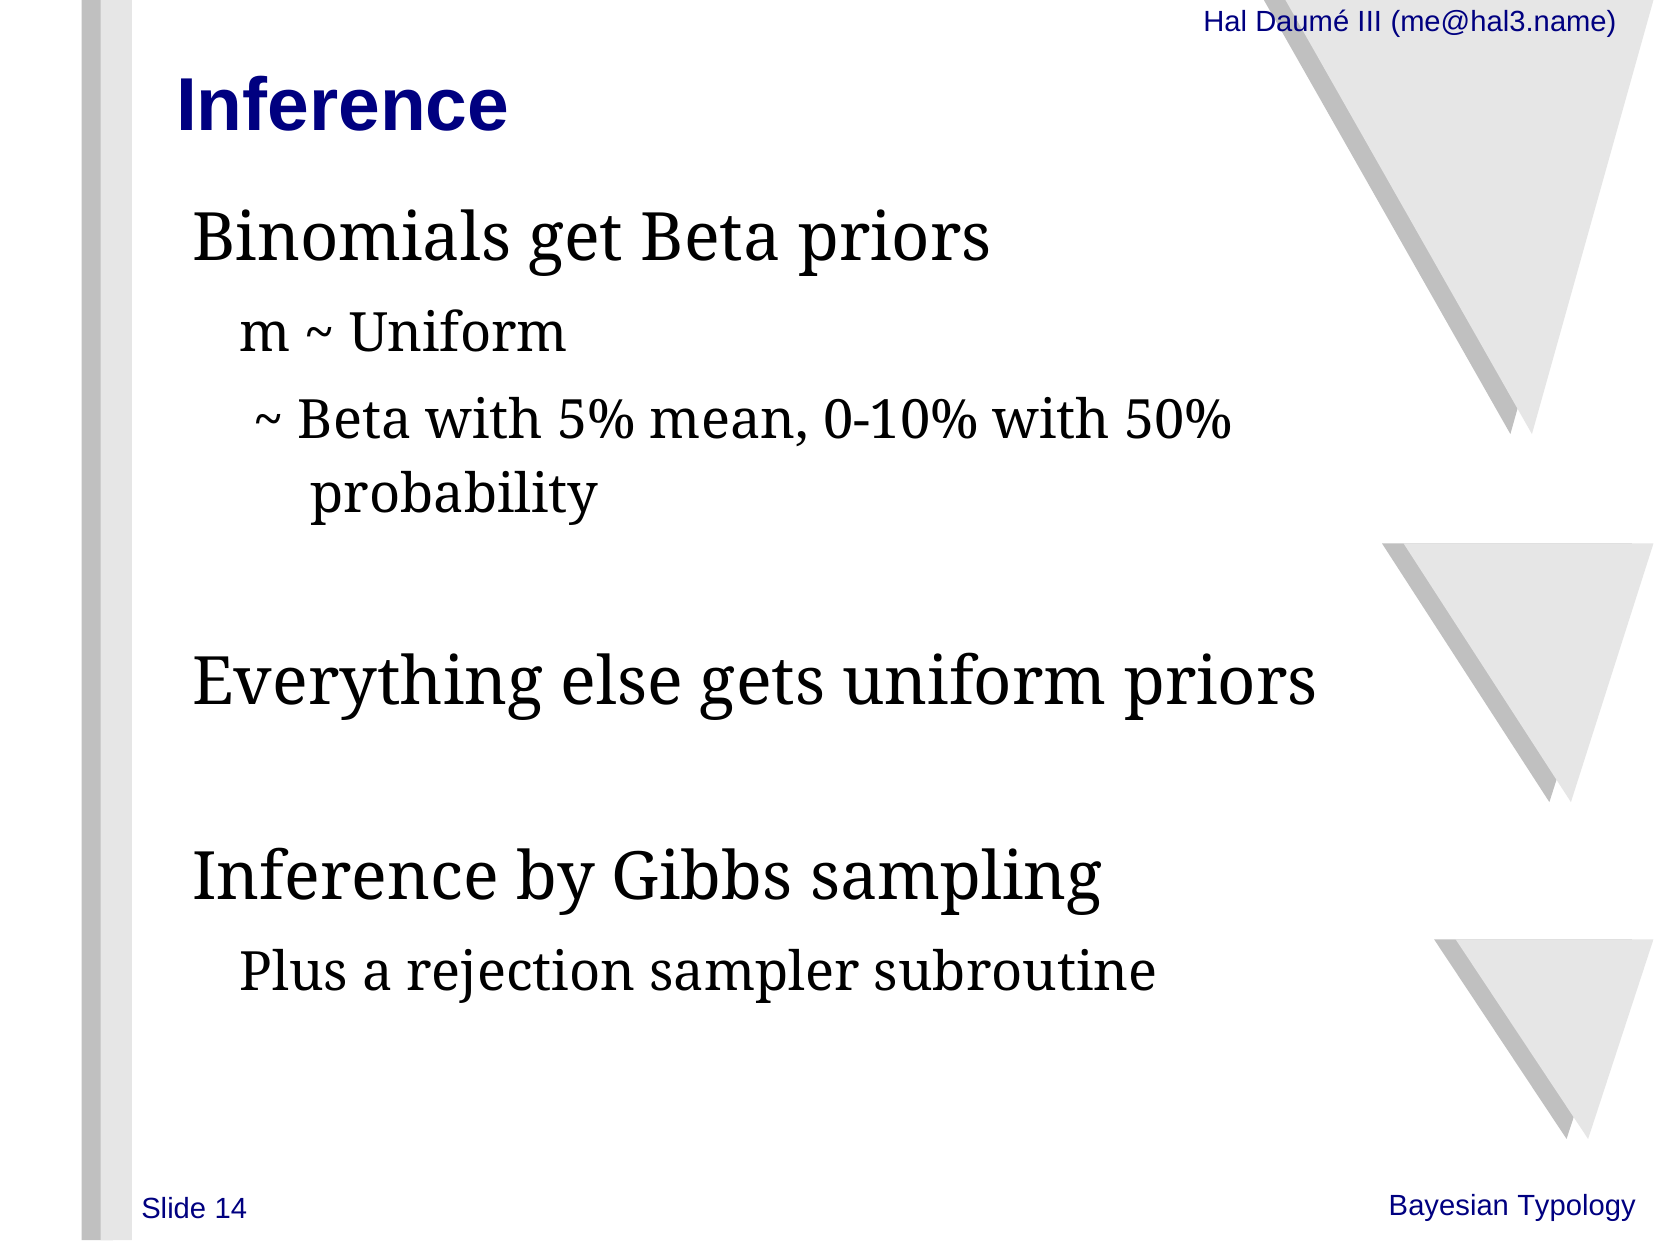

# Inference
Binomials get Beta priors
m ~ Uniform
 ~ Beta with 5% mean, 0-10% with 50% probability
Everything else gets uniform priors
Inference by Gibbs sampling
Plus a rejection sampler subroutine